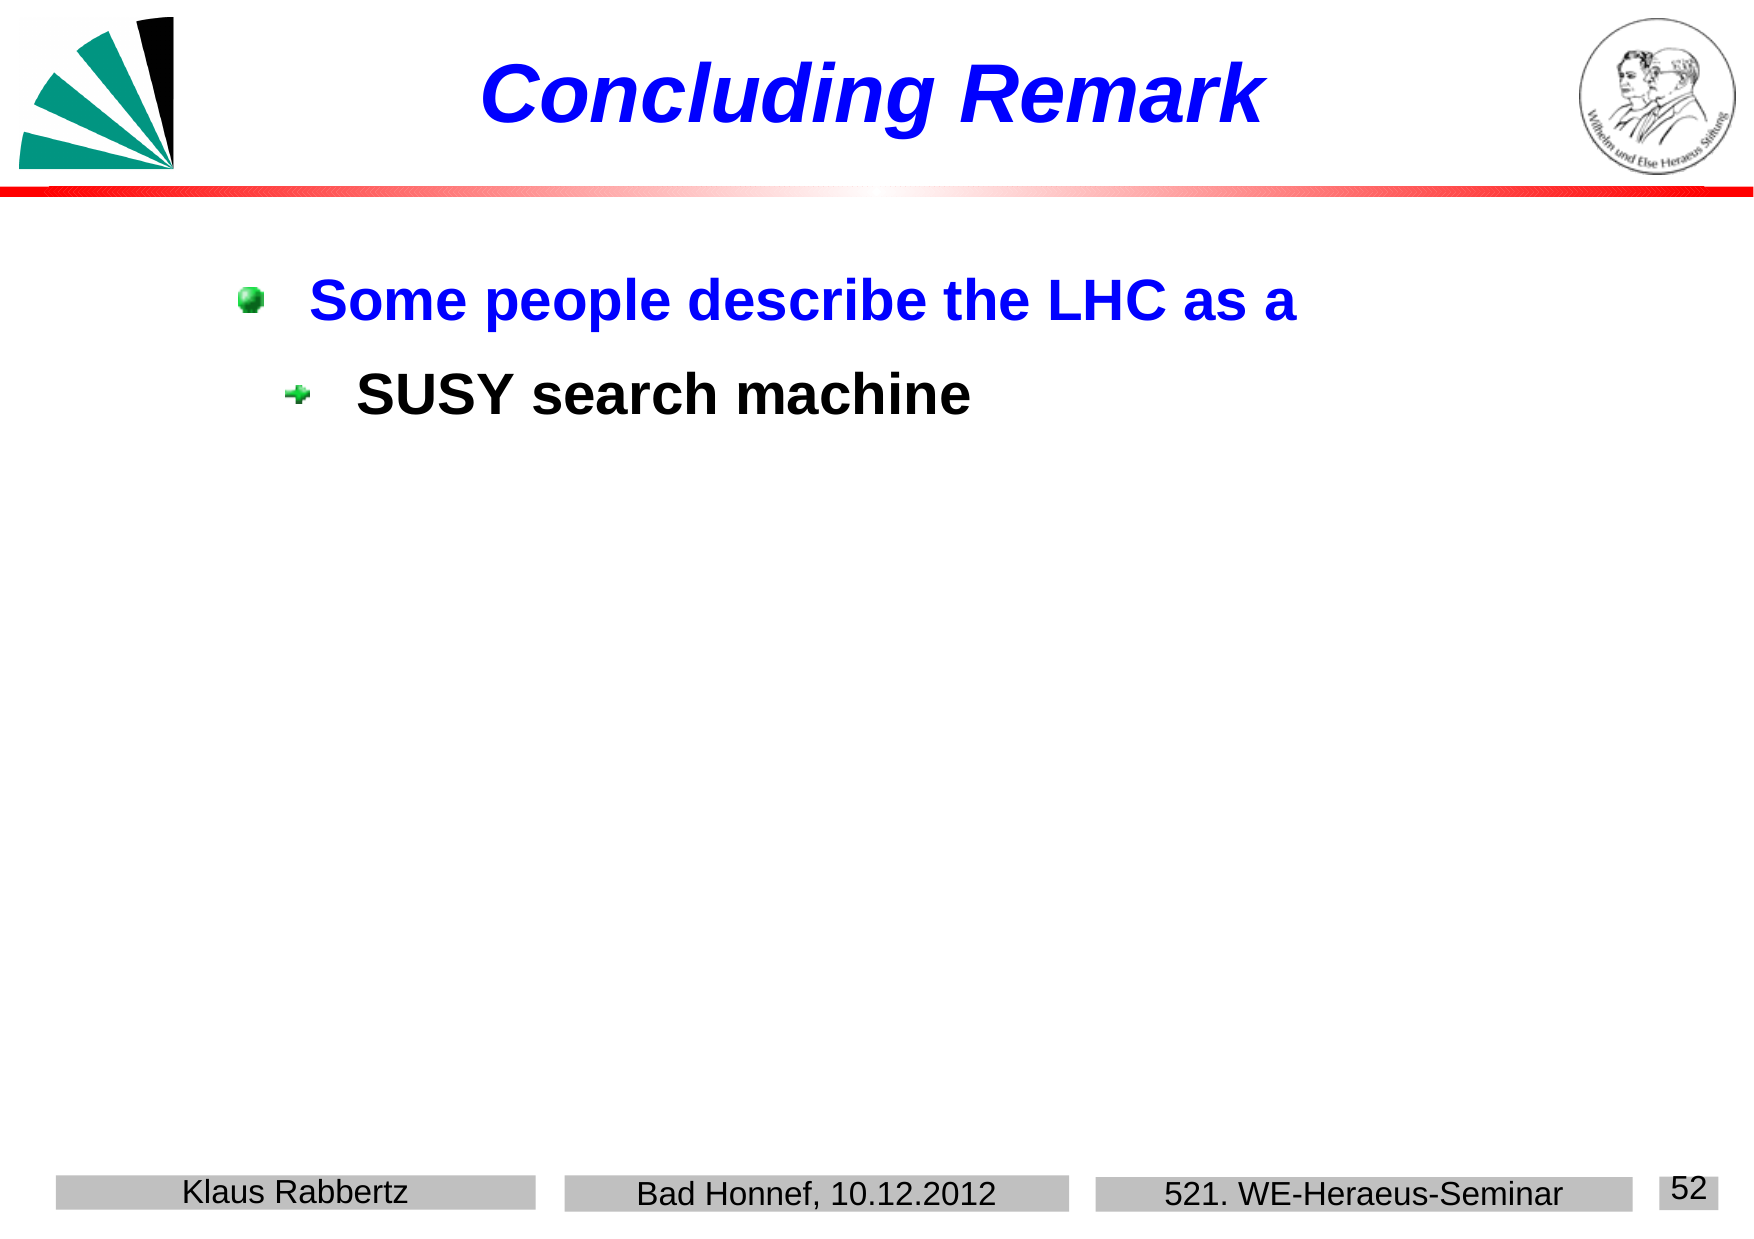

# Concluding Remark
Some people describe the LHC as a
SUSY search machine